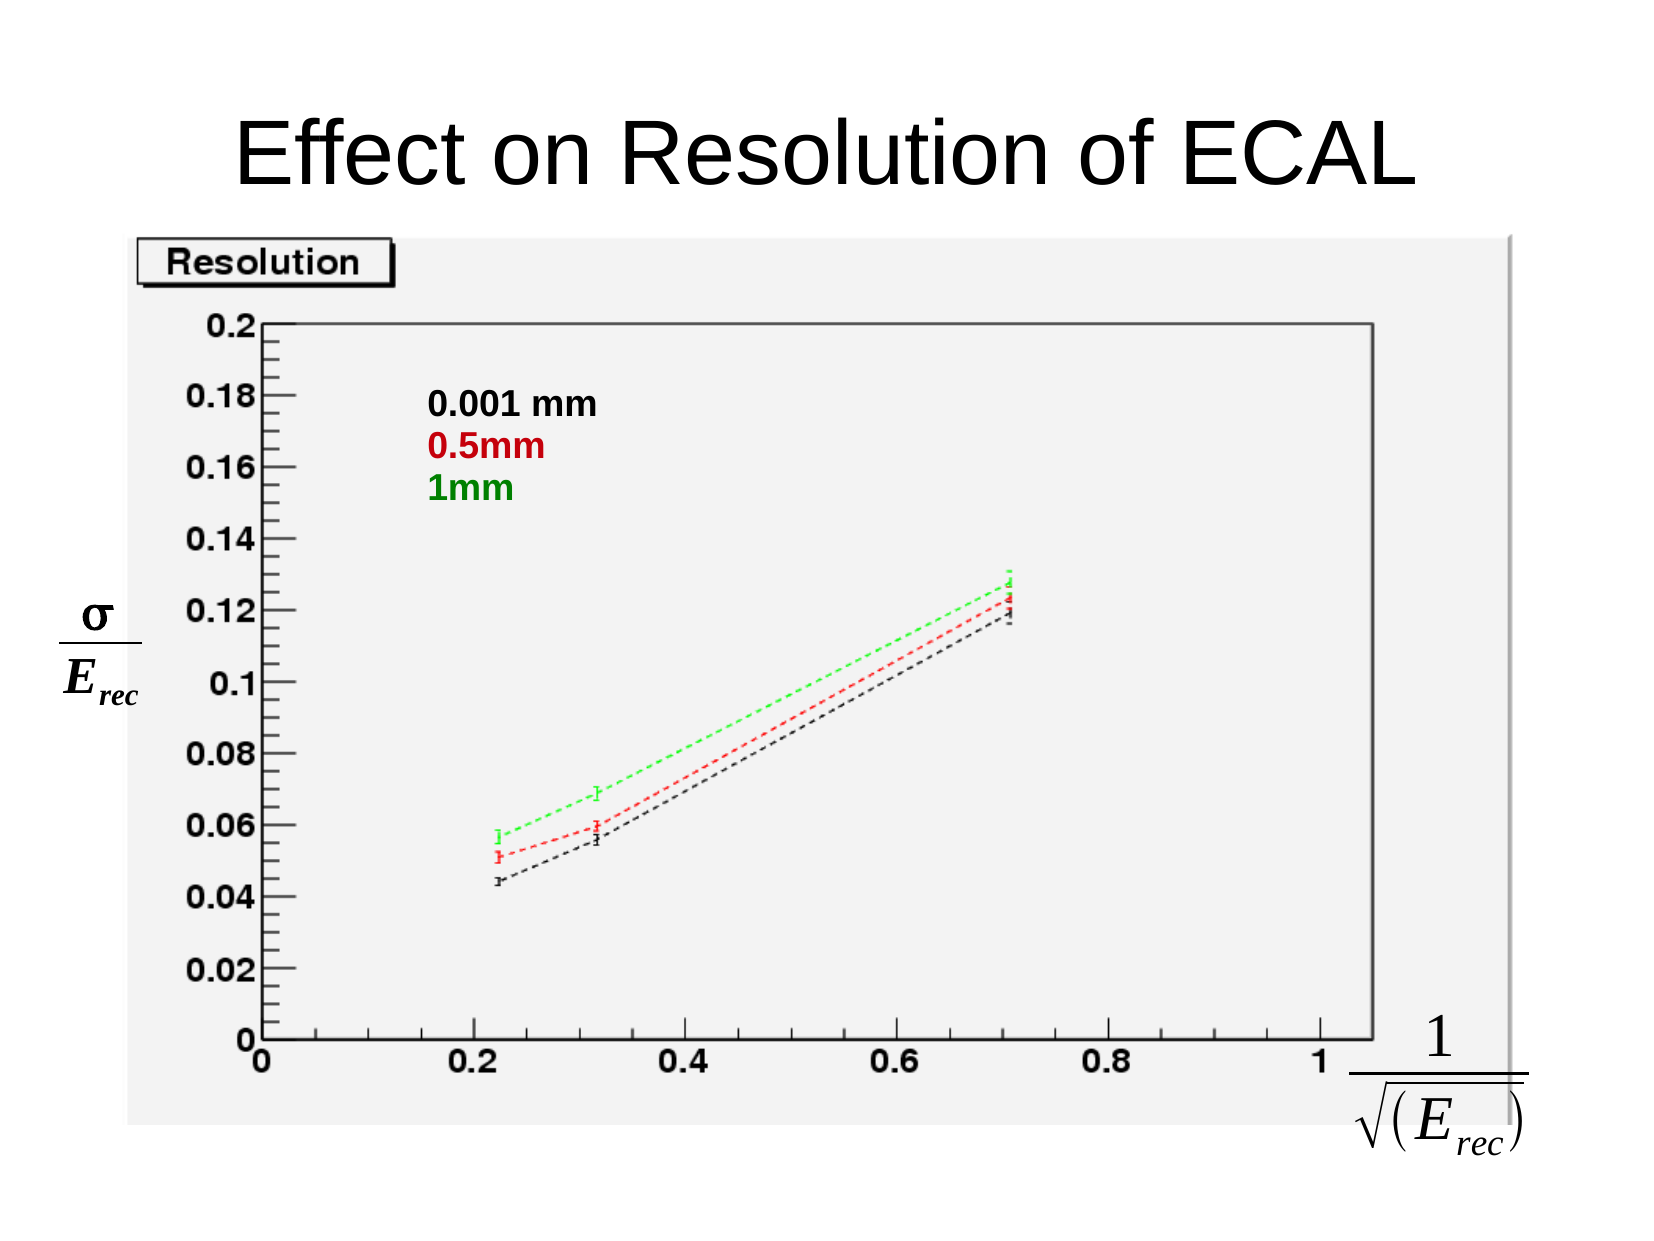

# Effect on Resolution of ECAL
0.001 mm
0.5mm
1mm